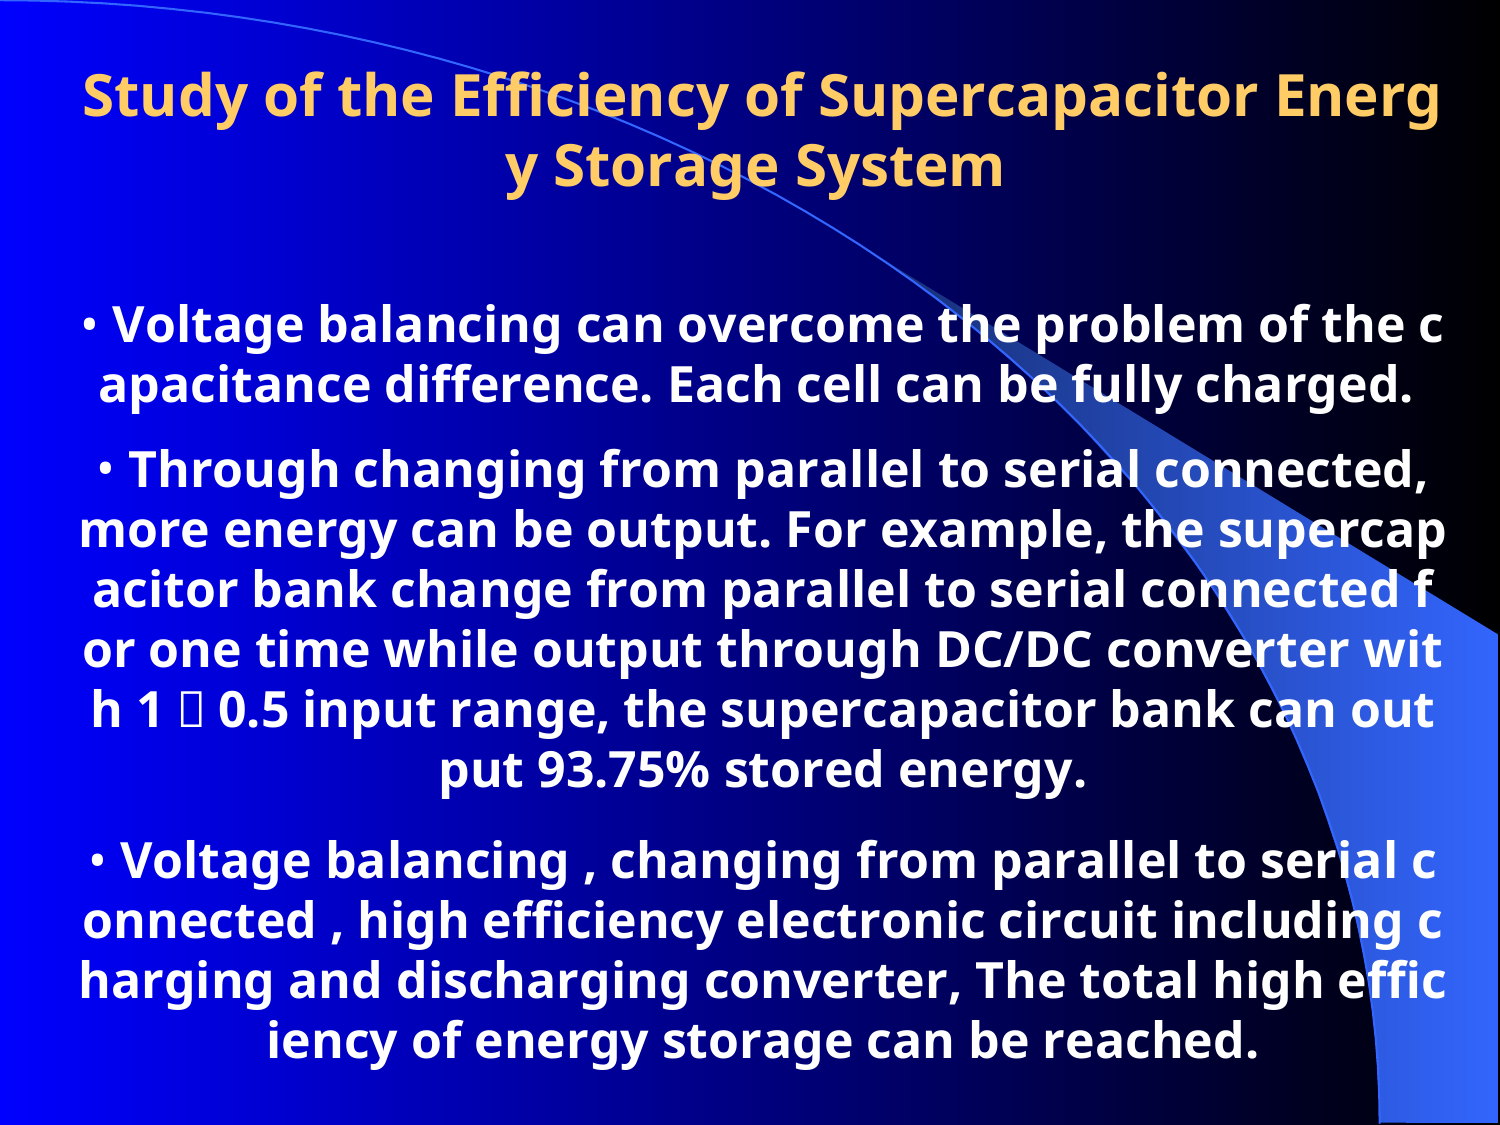

Study of the Efficiency of Supercapacitor Energy Storage System
 Voltage balancing can overcome the problem of the capacitance difference. Each cell can be fully charged.
 Through changing from parallel to serial connected, more energy can be output. For example, the supercapacitor bank change from parallel to serial connected for one time while output through DC/DC converter with 1：0.5 input range, the supercapacitor bank can output 93.75% stored energy.
 Voltage balancing , changing from parallel to serial connected , high efficiency electronic circuit including charging and discharging converter, The total high efficiency of energy storage can be reached.